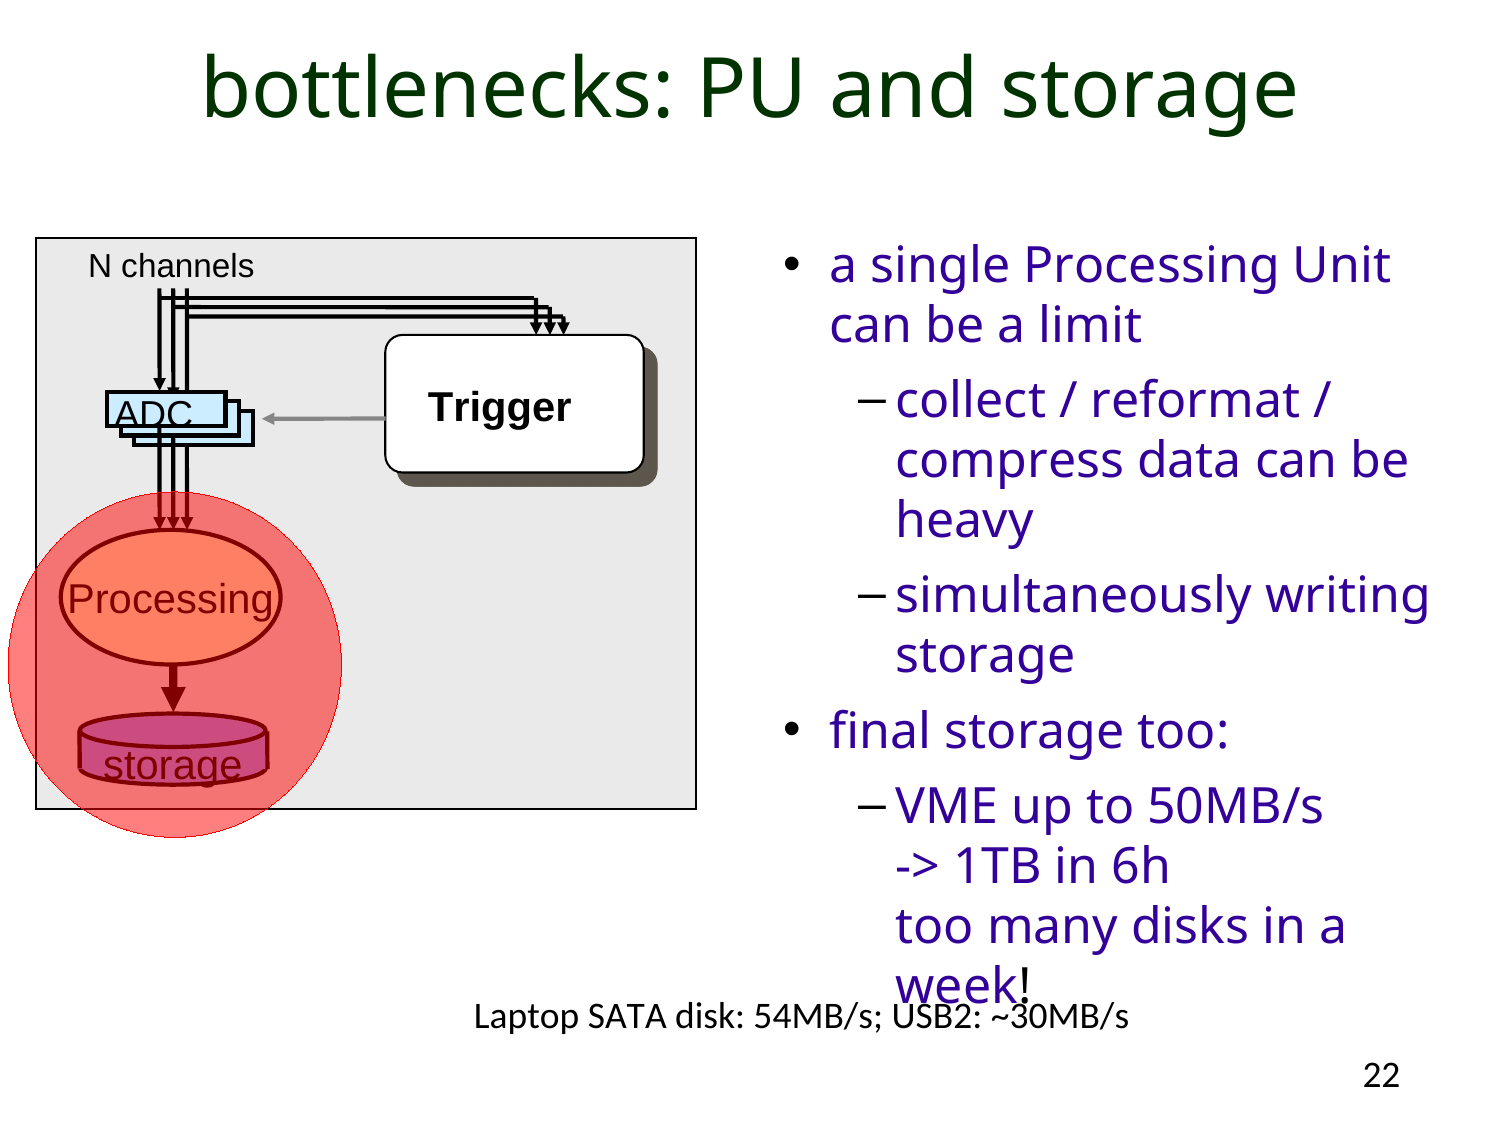

# bottlenecks: PU and storage
a single Processing Unit can be a limit
collect / reformat / compress data can be heavy
simultaneously writing
storage
final storage too:
VME up to 50MB/s
-> 1TB in 6h
too many disks in a week!
N channels
Trigger
ADC
Processing
storage
Laptop SATA disk: 54MB/s; USB2: ~30MB/s
22